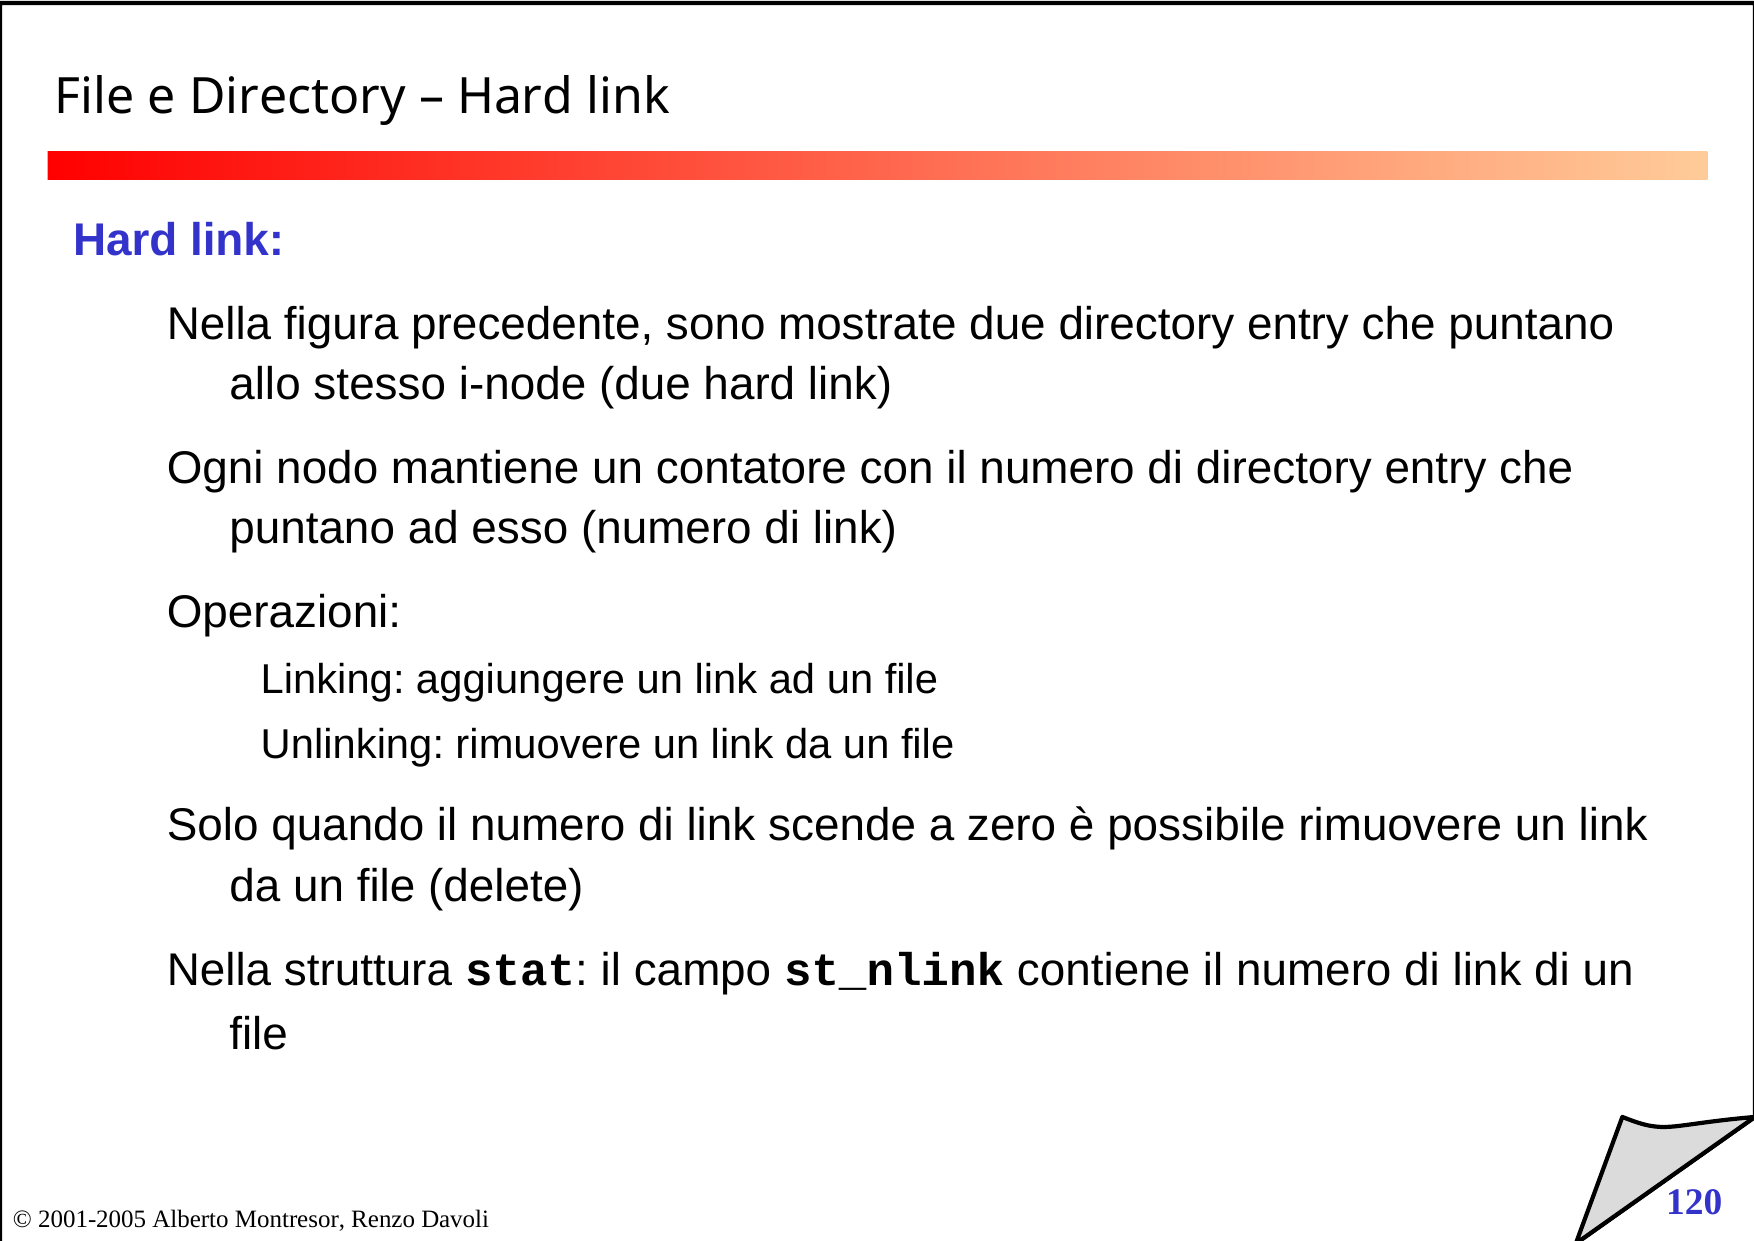

# File e Directory – Hard link
Hard link:
Nella figura precedente, sono mostrate due directory entry che puntano allo stesso i-node (due hard link)
Ogni nodo mantiene un contatore con il numero di directory entry che puntano ad esso (numero di link)
Operazioni:
Linking: aggiungere un link ad un file
Unlinking: rimuovere un link da un file
Solo quando il numero di link scende a zero è possibile rimuovere un link da un file (delete)
Nella struttura stat: il campo st_nlink contiene il numero di link di un file